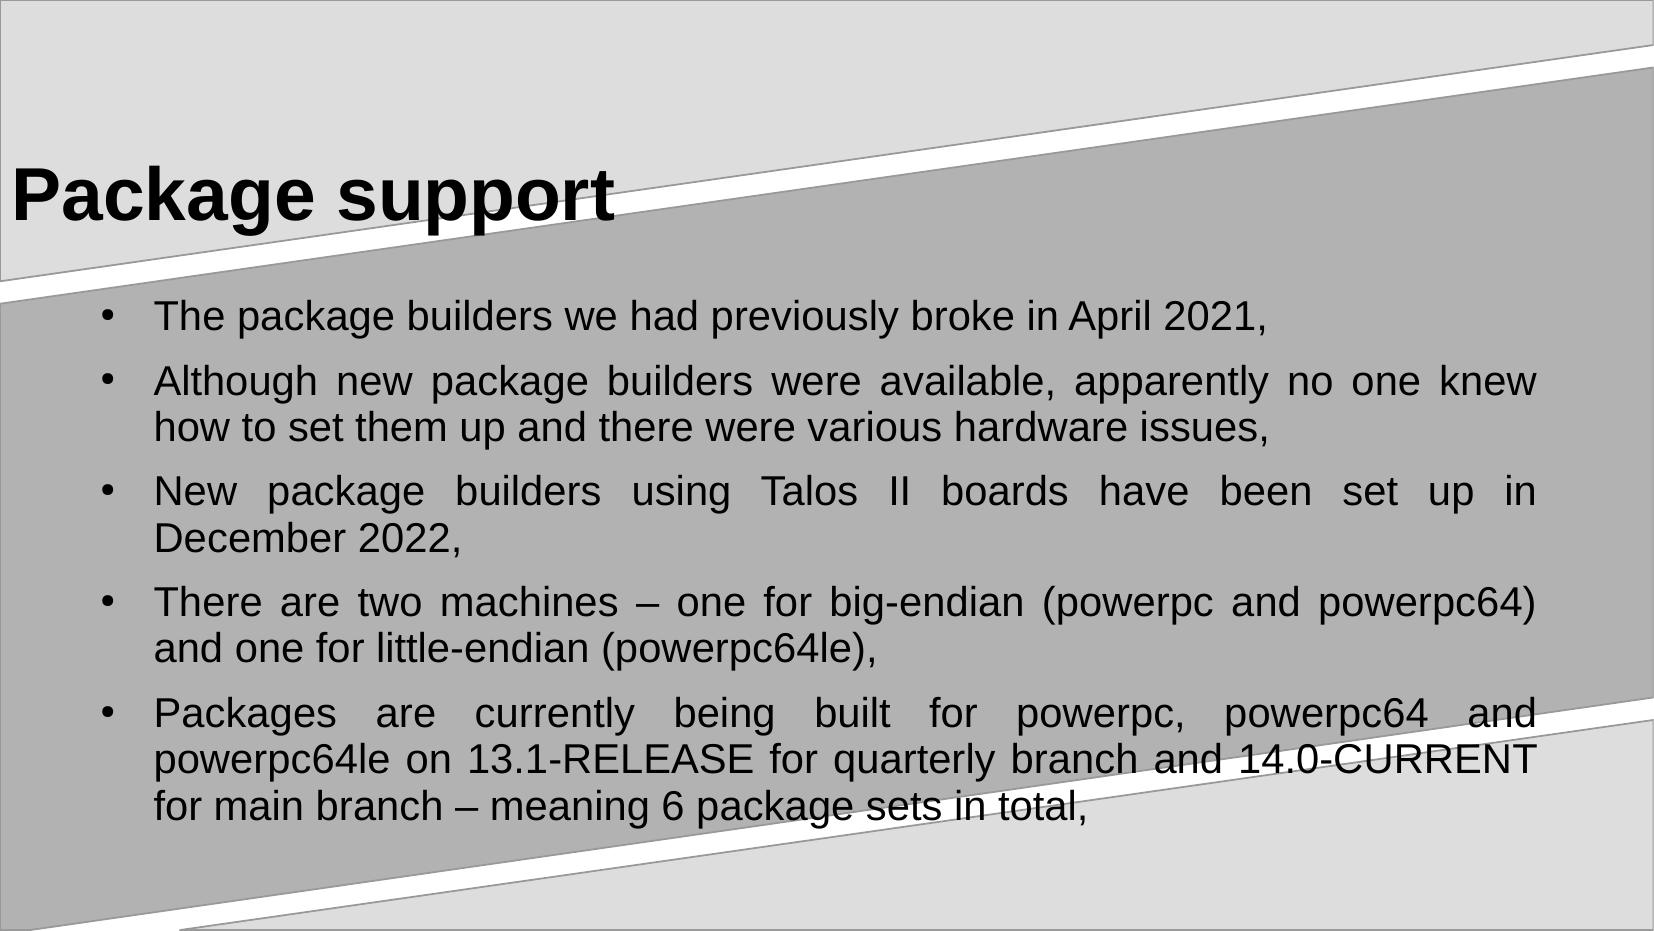

# Package support
The package builders we had previously broke in April 2021,
Although new package builders were available, apparently no one knew how to set them up and there were various hardware issues,
New package builders using Talos II boards have been set up in December 2022,
There are two machines – one for big-endian (powerpc and powerpc64) and one for little-endian (powerpc64le),
Packages are currently being built for powerpc, powerpc64 and powerpc64le on 13.1-RELEASE for quarterly branch and 14.0-CURRENT for main branch – meaning 6 package sets in total,